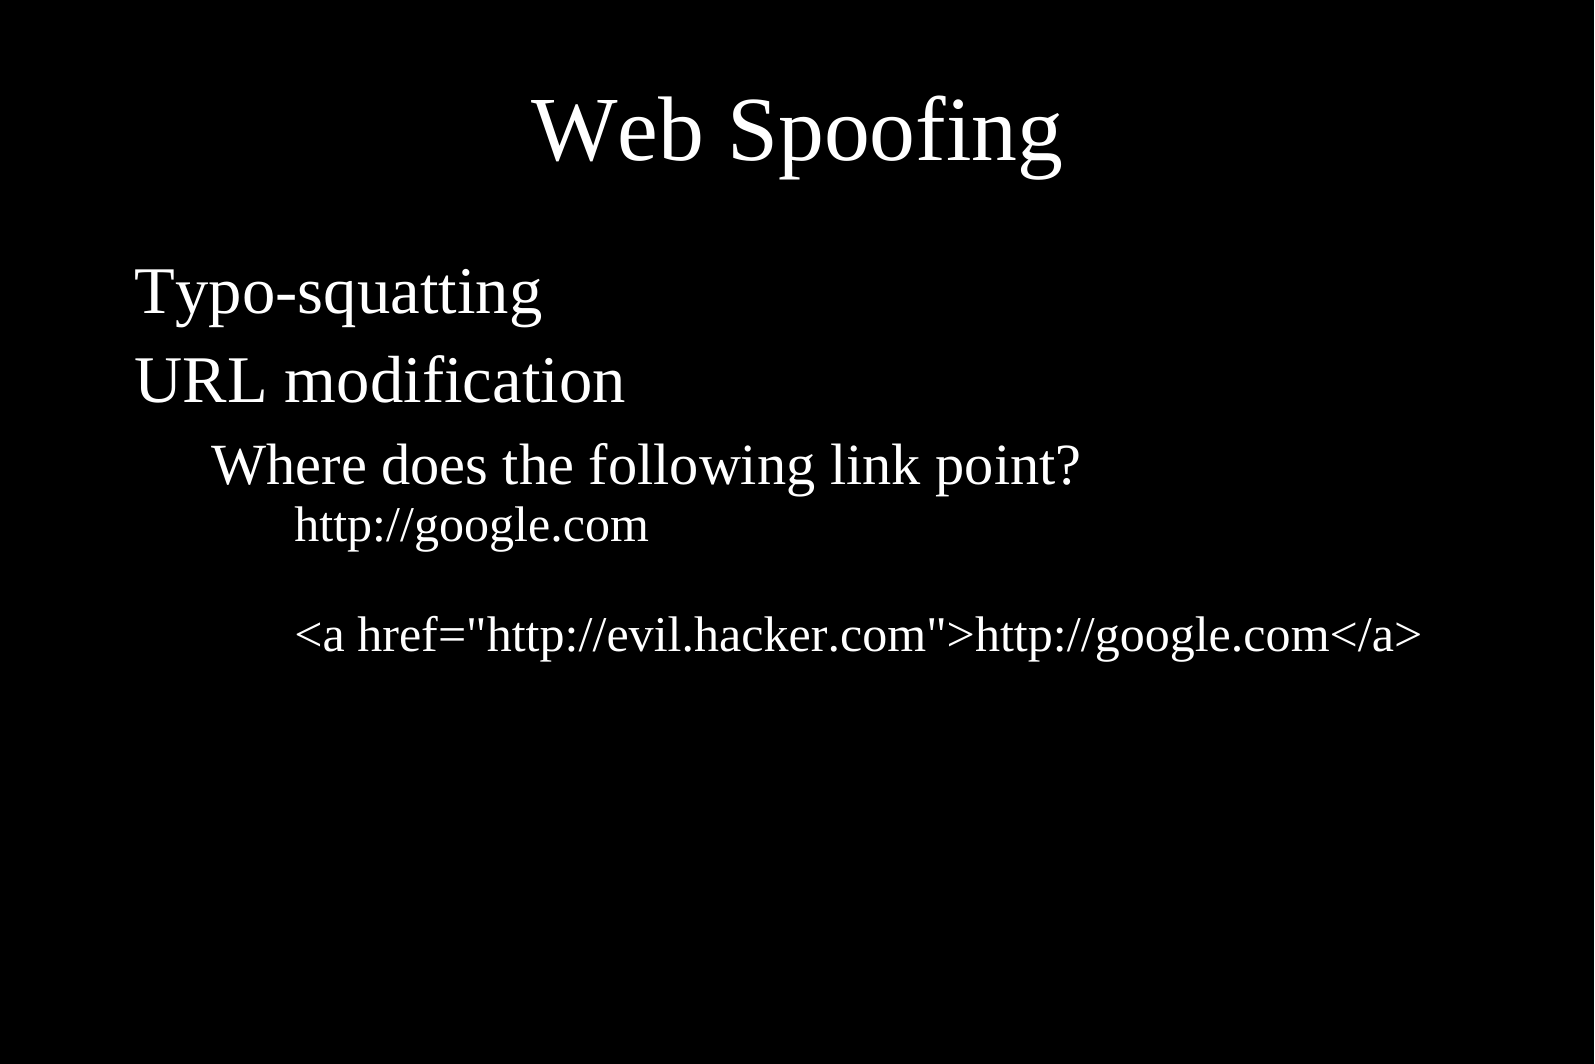

# Web Spoofing
Typo-squatting
URL modification
Where does the following link point?
http://google.com
<a href="http://evil.hacker.com">http://google.com</a>